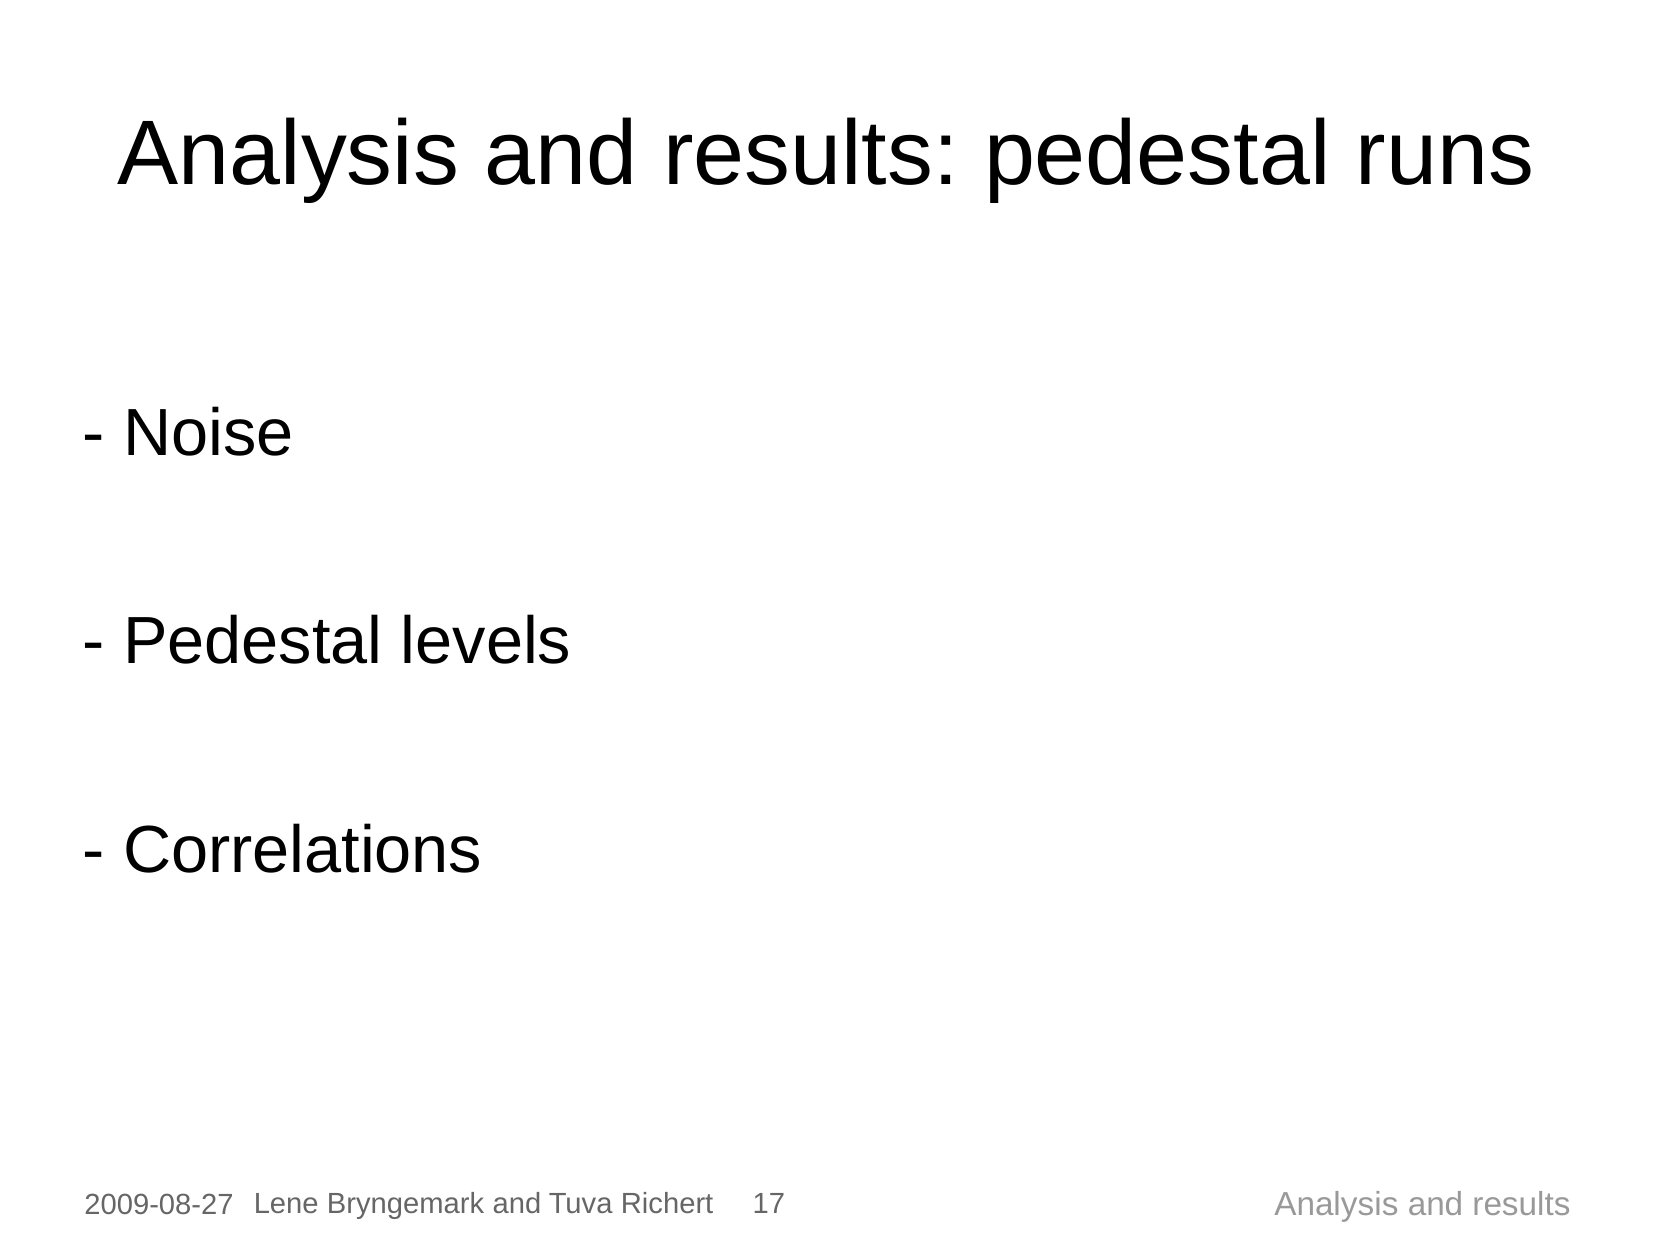

# Analysis and results: pedestal runs
- Noise
- Pedestal levels
- Correlations
Analysis and results
Lene Bryngemark and Tuva Richert
17
2009-08-27